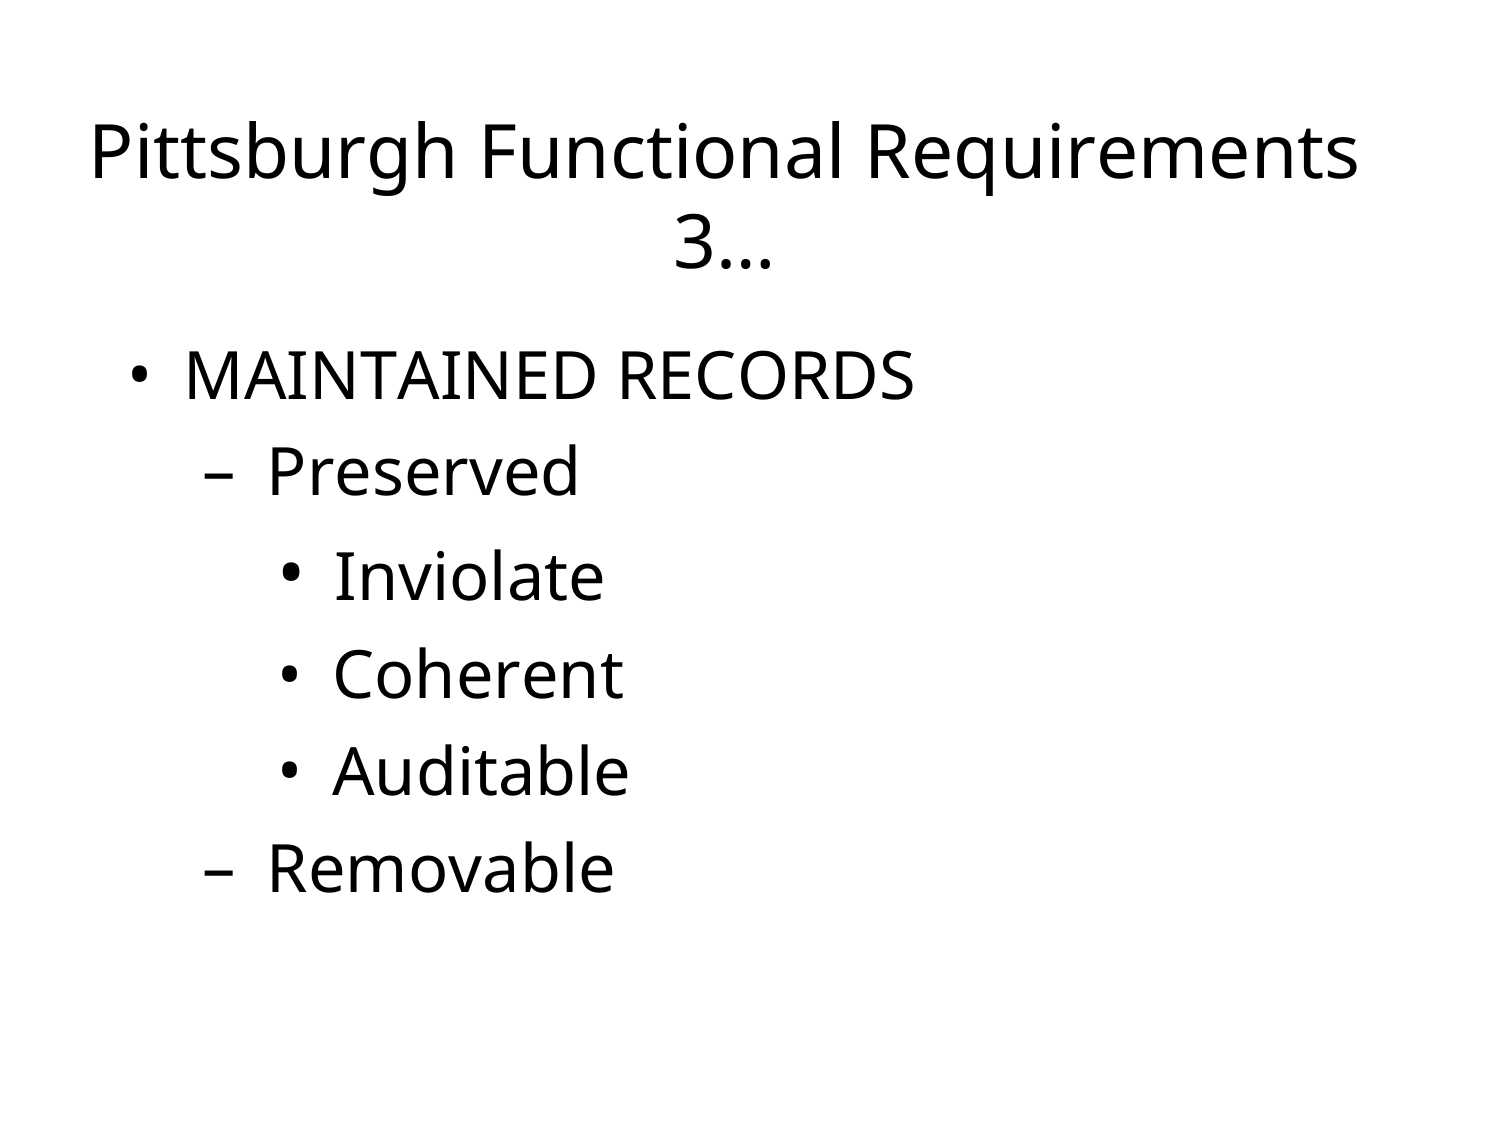

# Pittsburgh Functional Requirements 3…
MAINTAINED RECORDS
 Preserved
 Inviolate
 Coherent
 Auditable
 Removable